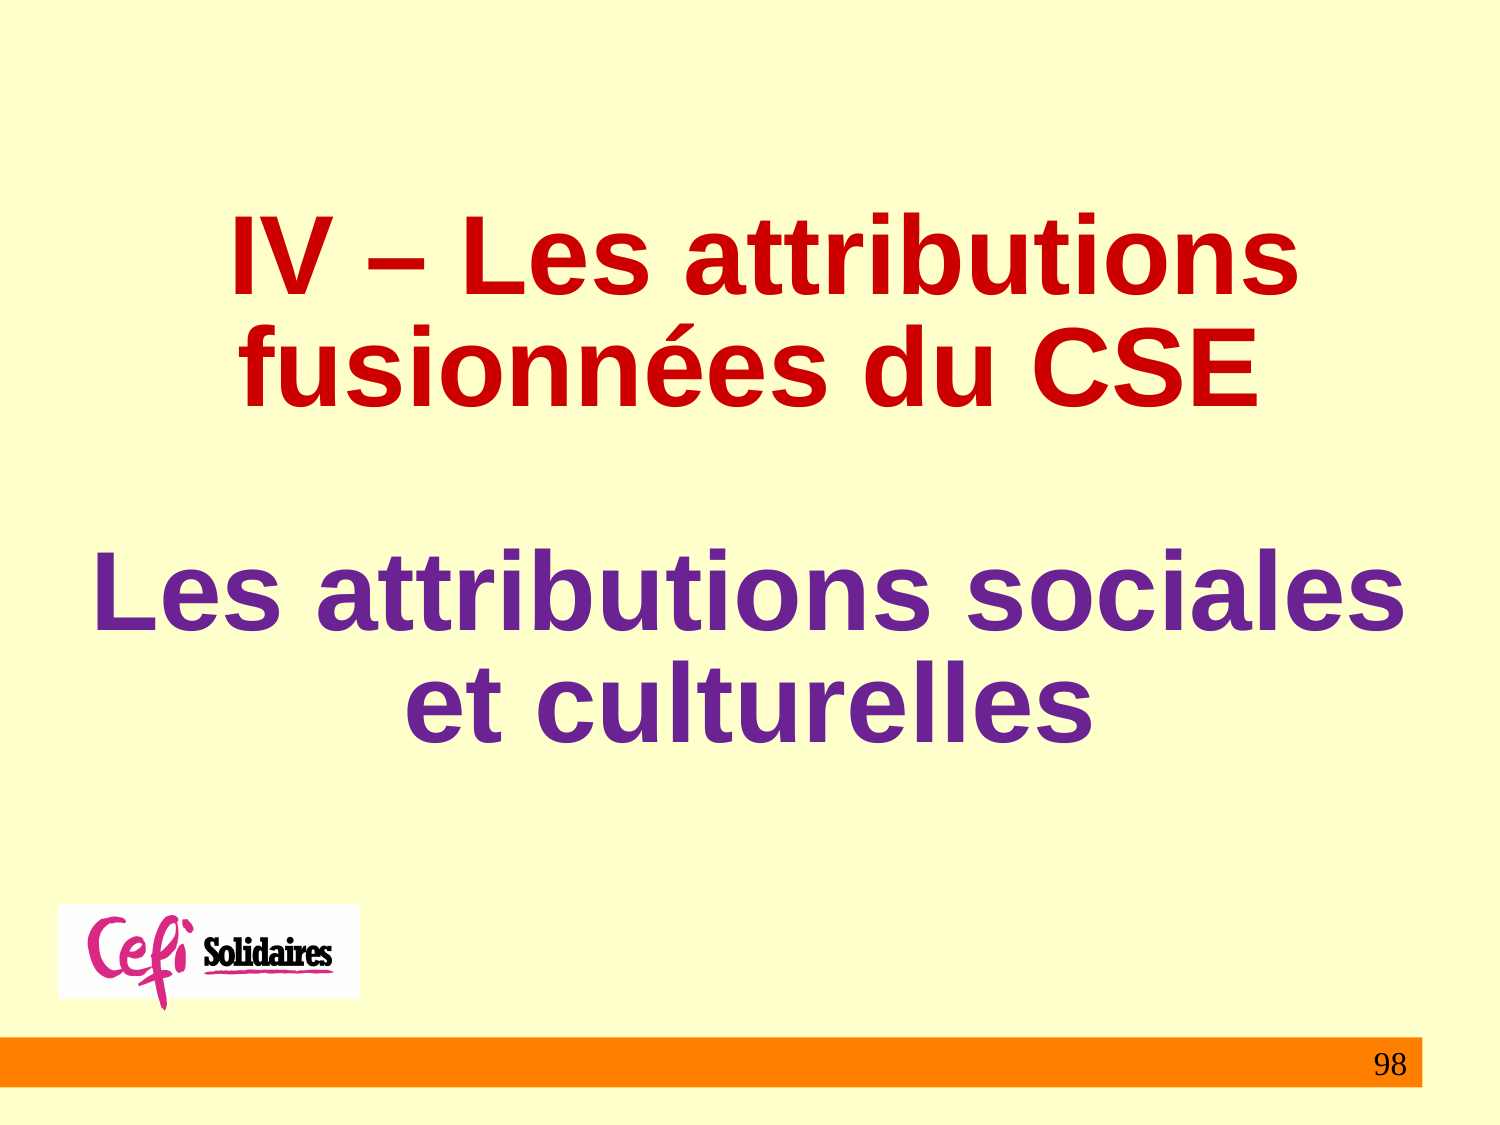

# IV – Les attributions fusionnées du CSE Les attributions sociales et culturelles